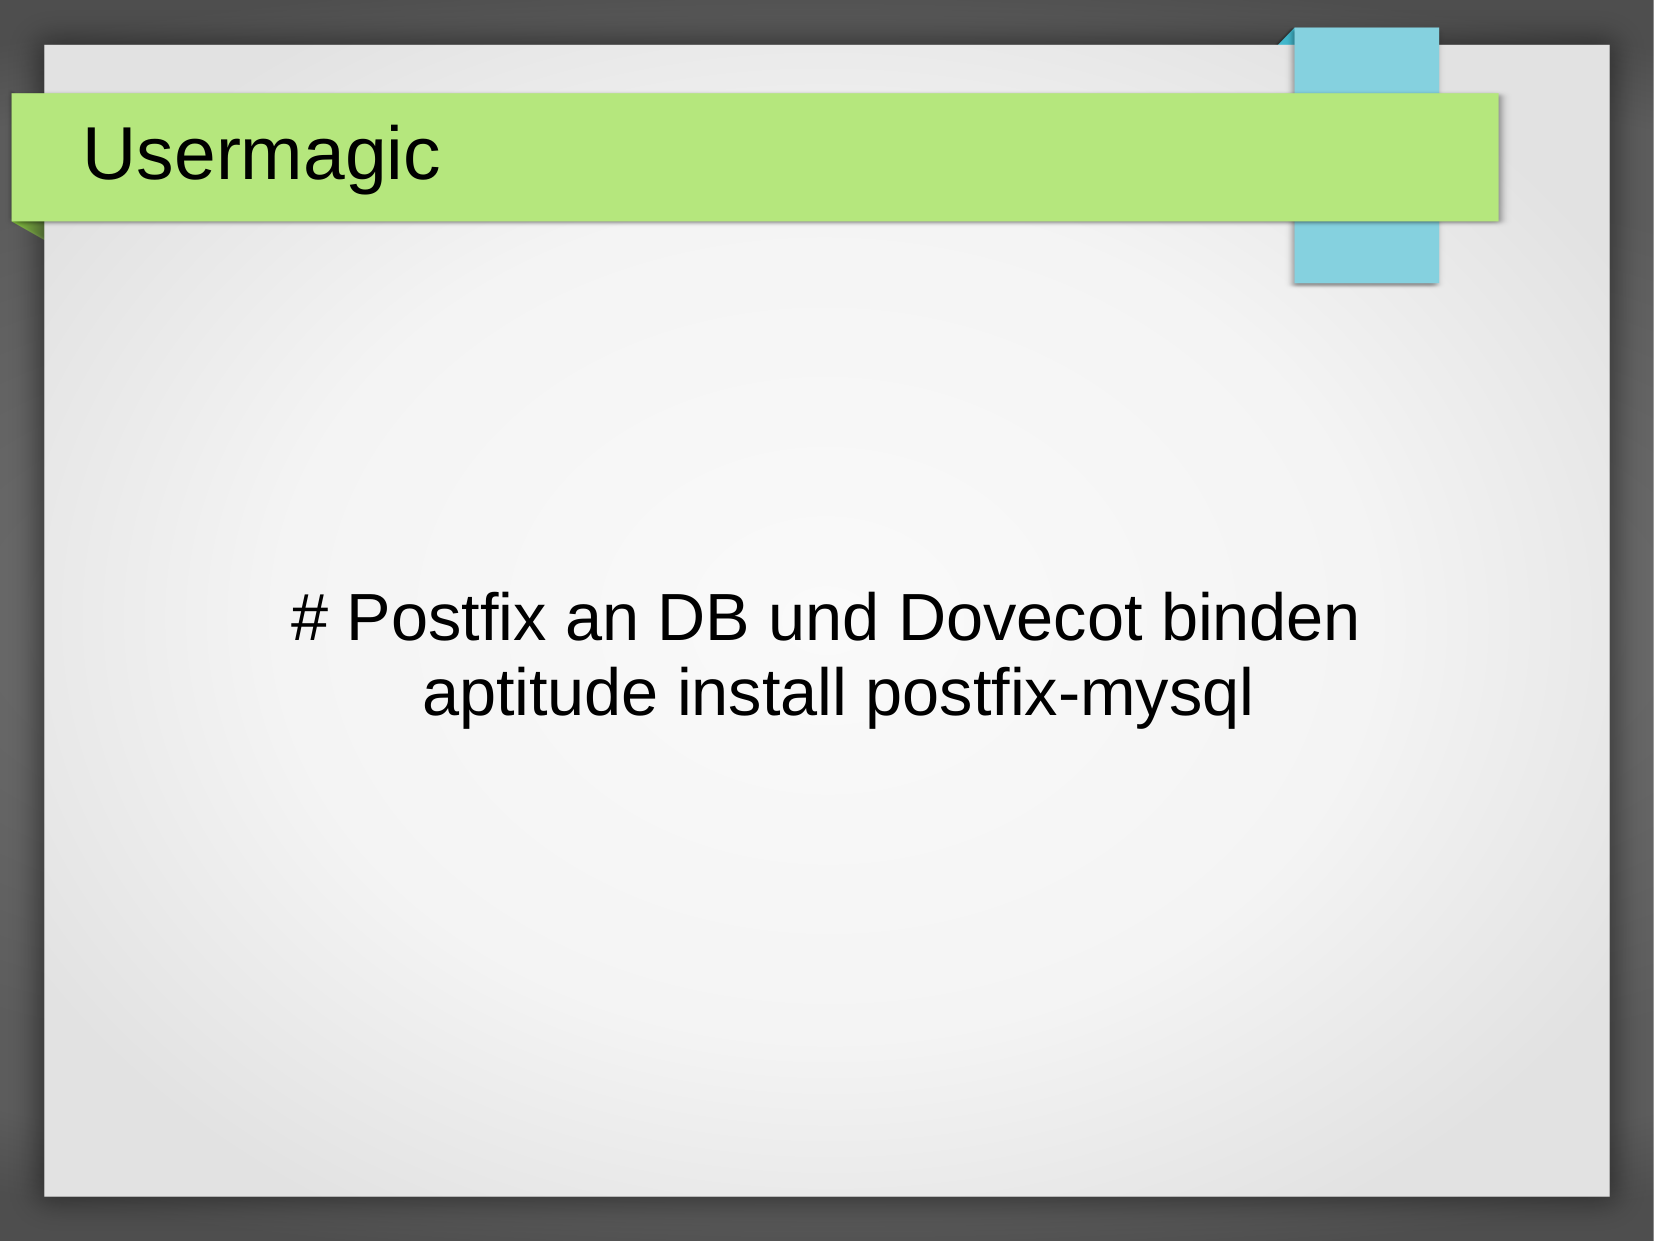

# Usermagic
# Postfix an DB und Dovecot binden
aptitude install postfix-mysql